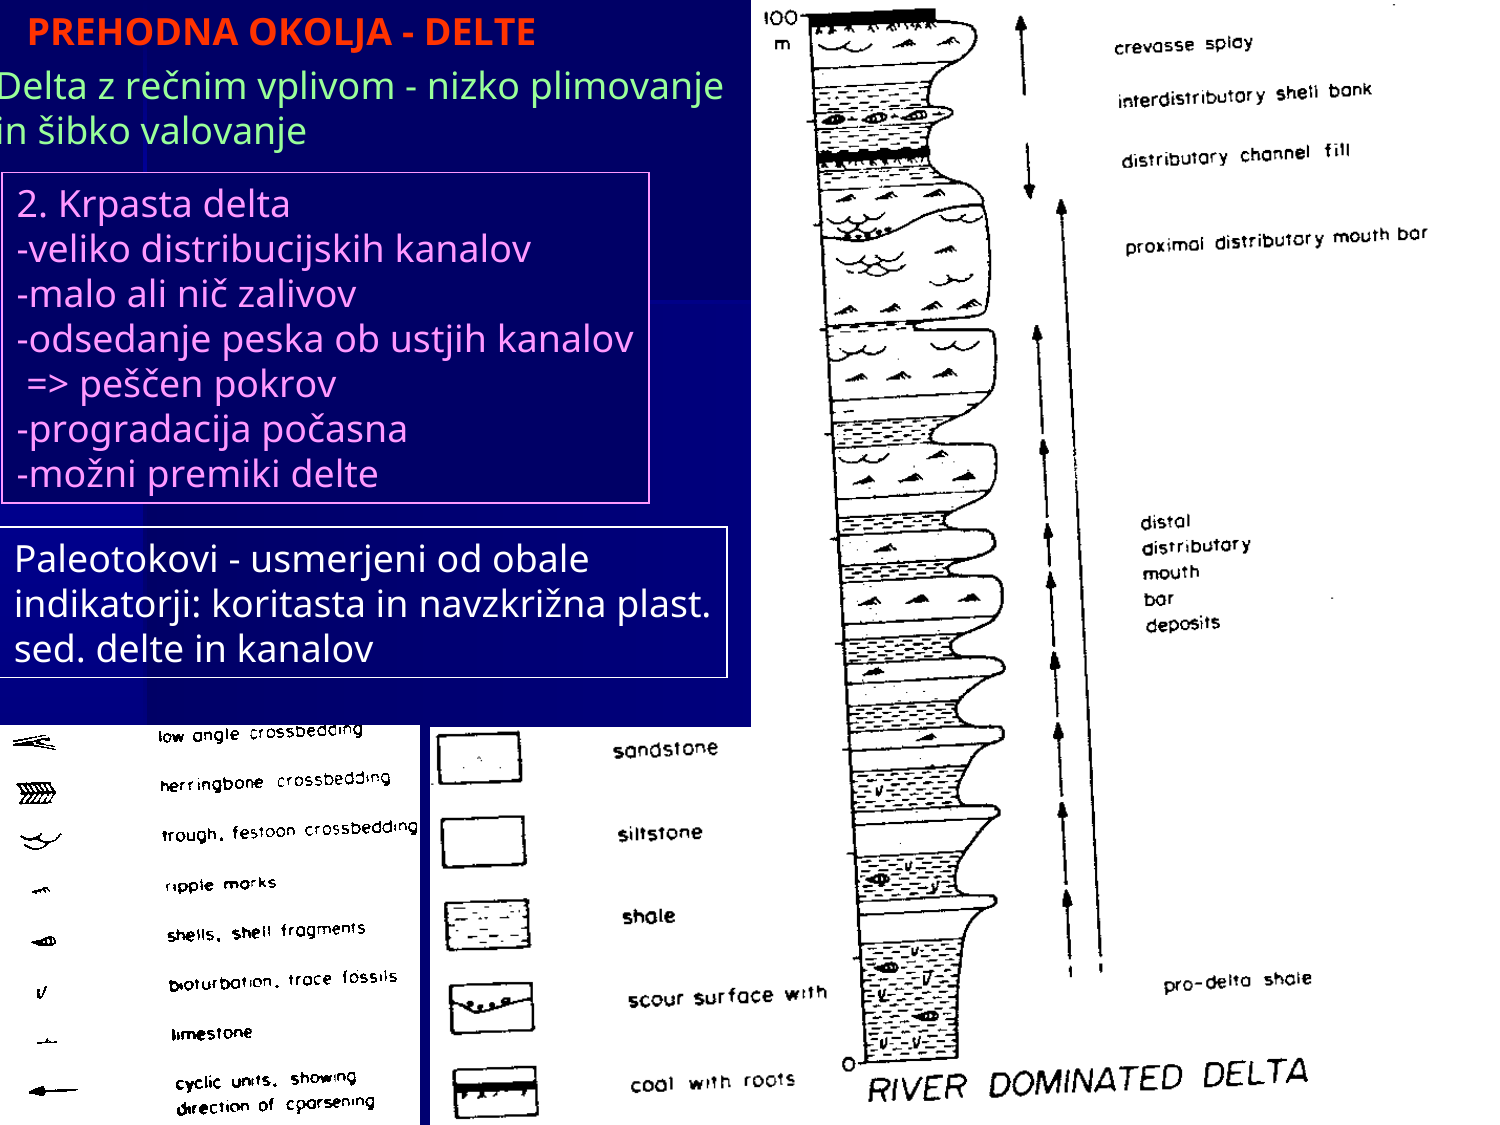

PREHODNA OKOLJA - DELTE
Delta z rečnim vplivom - nizko plimovanje
in šibko valovanje
2. Krpasta delta
-veliko distribucijskih kanalov
-malo ali nič zalivov
-odsedanje peska ob ustjih kanalov
 => peščen pokrov
-progradacija počasna
-možni premiki delte
Paleotokovi - usmerjeni od obale
indikatorji: koritasta in navzkrižna plast.
sed. delte in kanalov